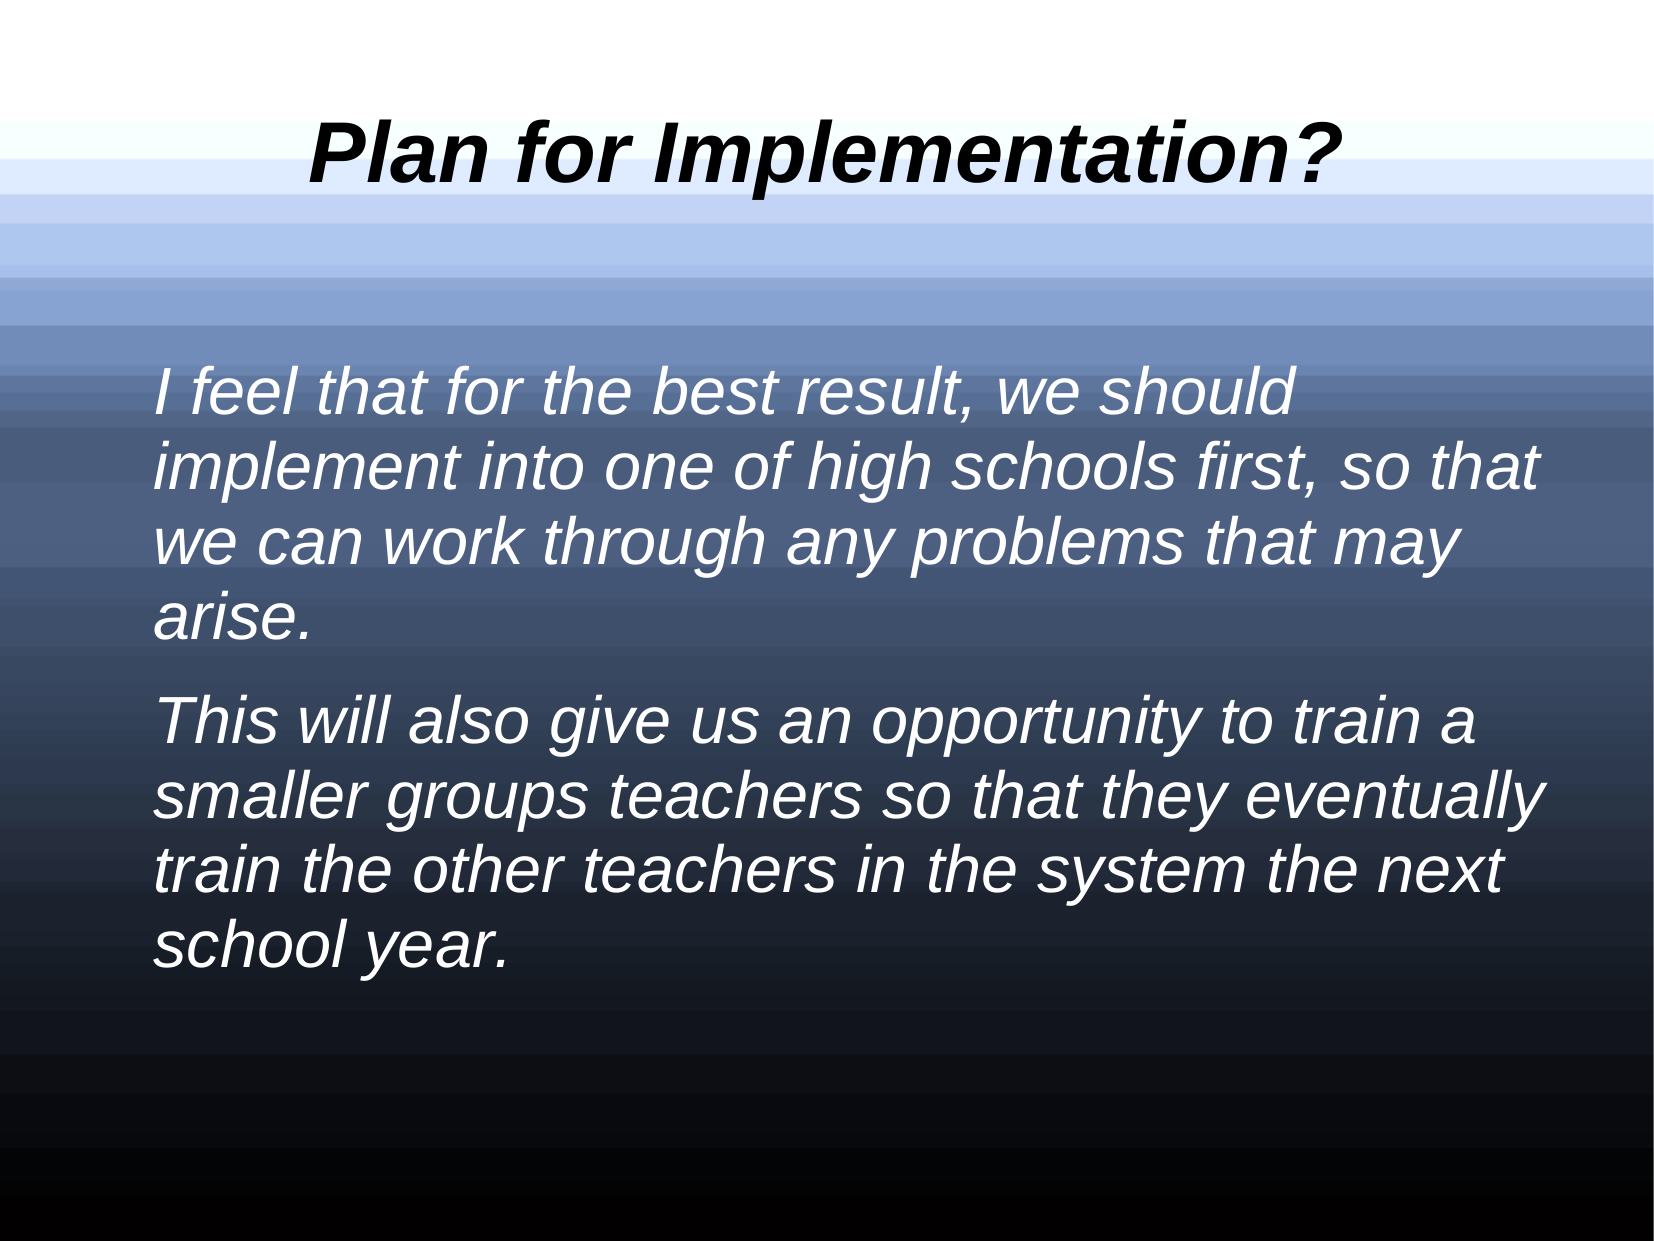

# Plan for Implementation?
I feel that for the best result, we should implement into one of high schools first, so that we can work through any problems that may arise.
This will also give us an opportunity to train a smaller groups teachers so that they eventually train the other teachers in the system the next school year.